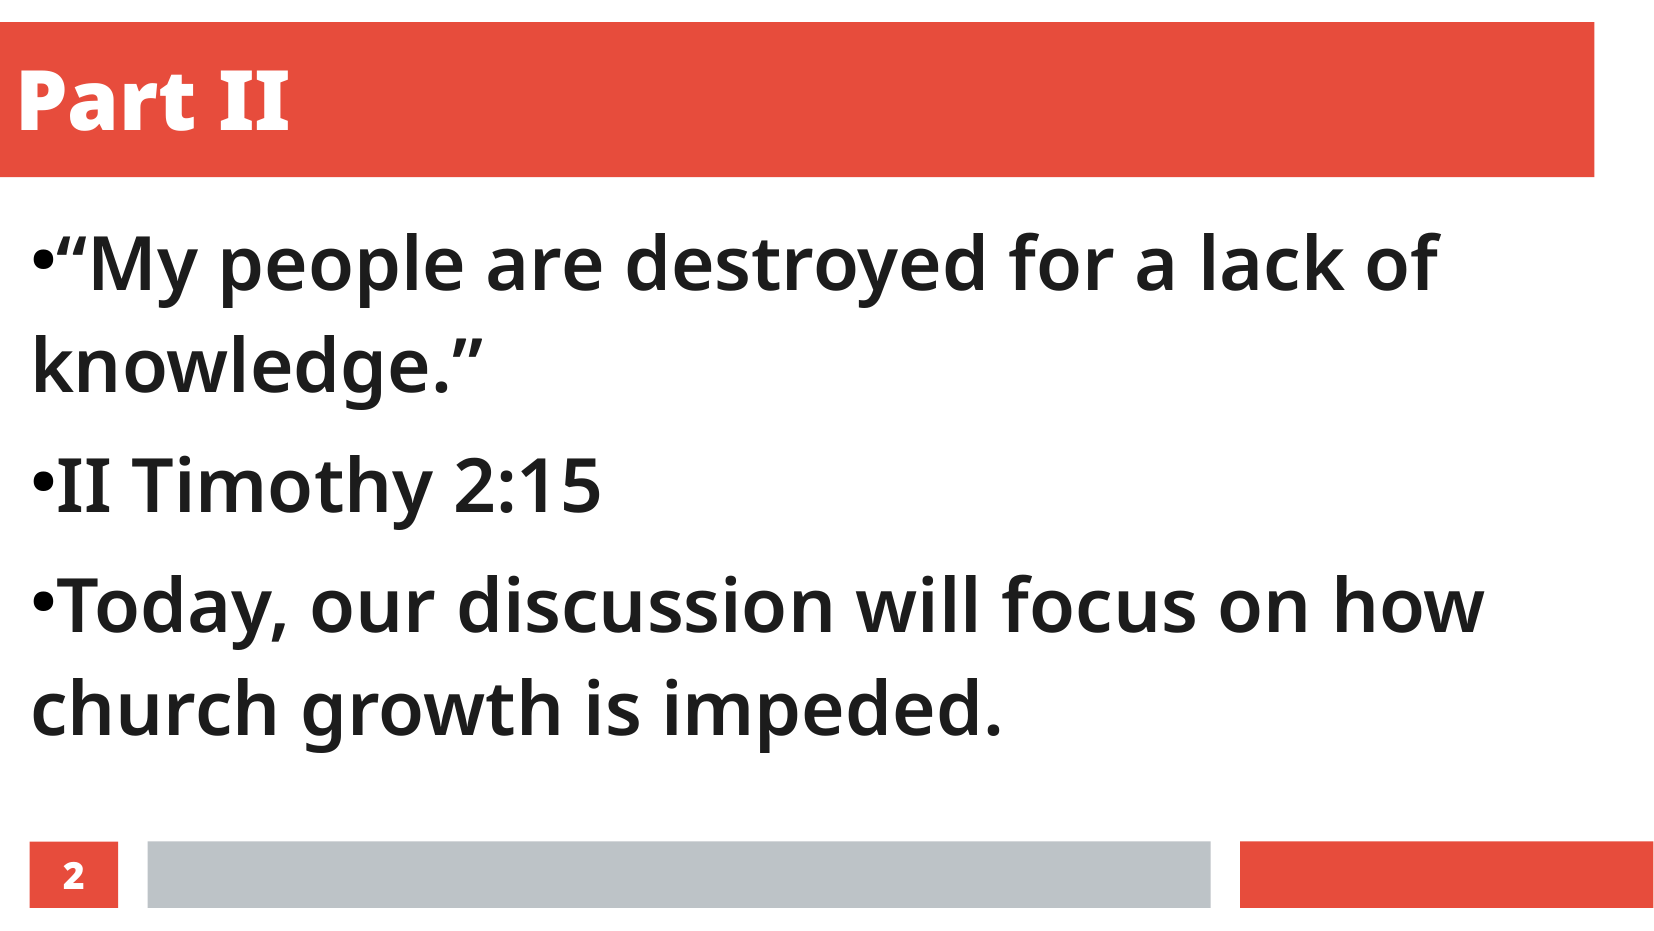

# HINDRANCES TO CHURCH GROWTH-Part II
“My people are destroyed for a lack of knowledge.”
II Timothy 2:15
Today, our discussion will focus on how church growth is impeded.
2